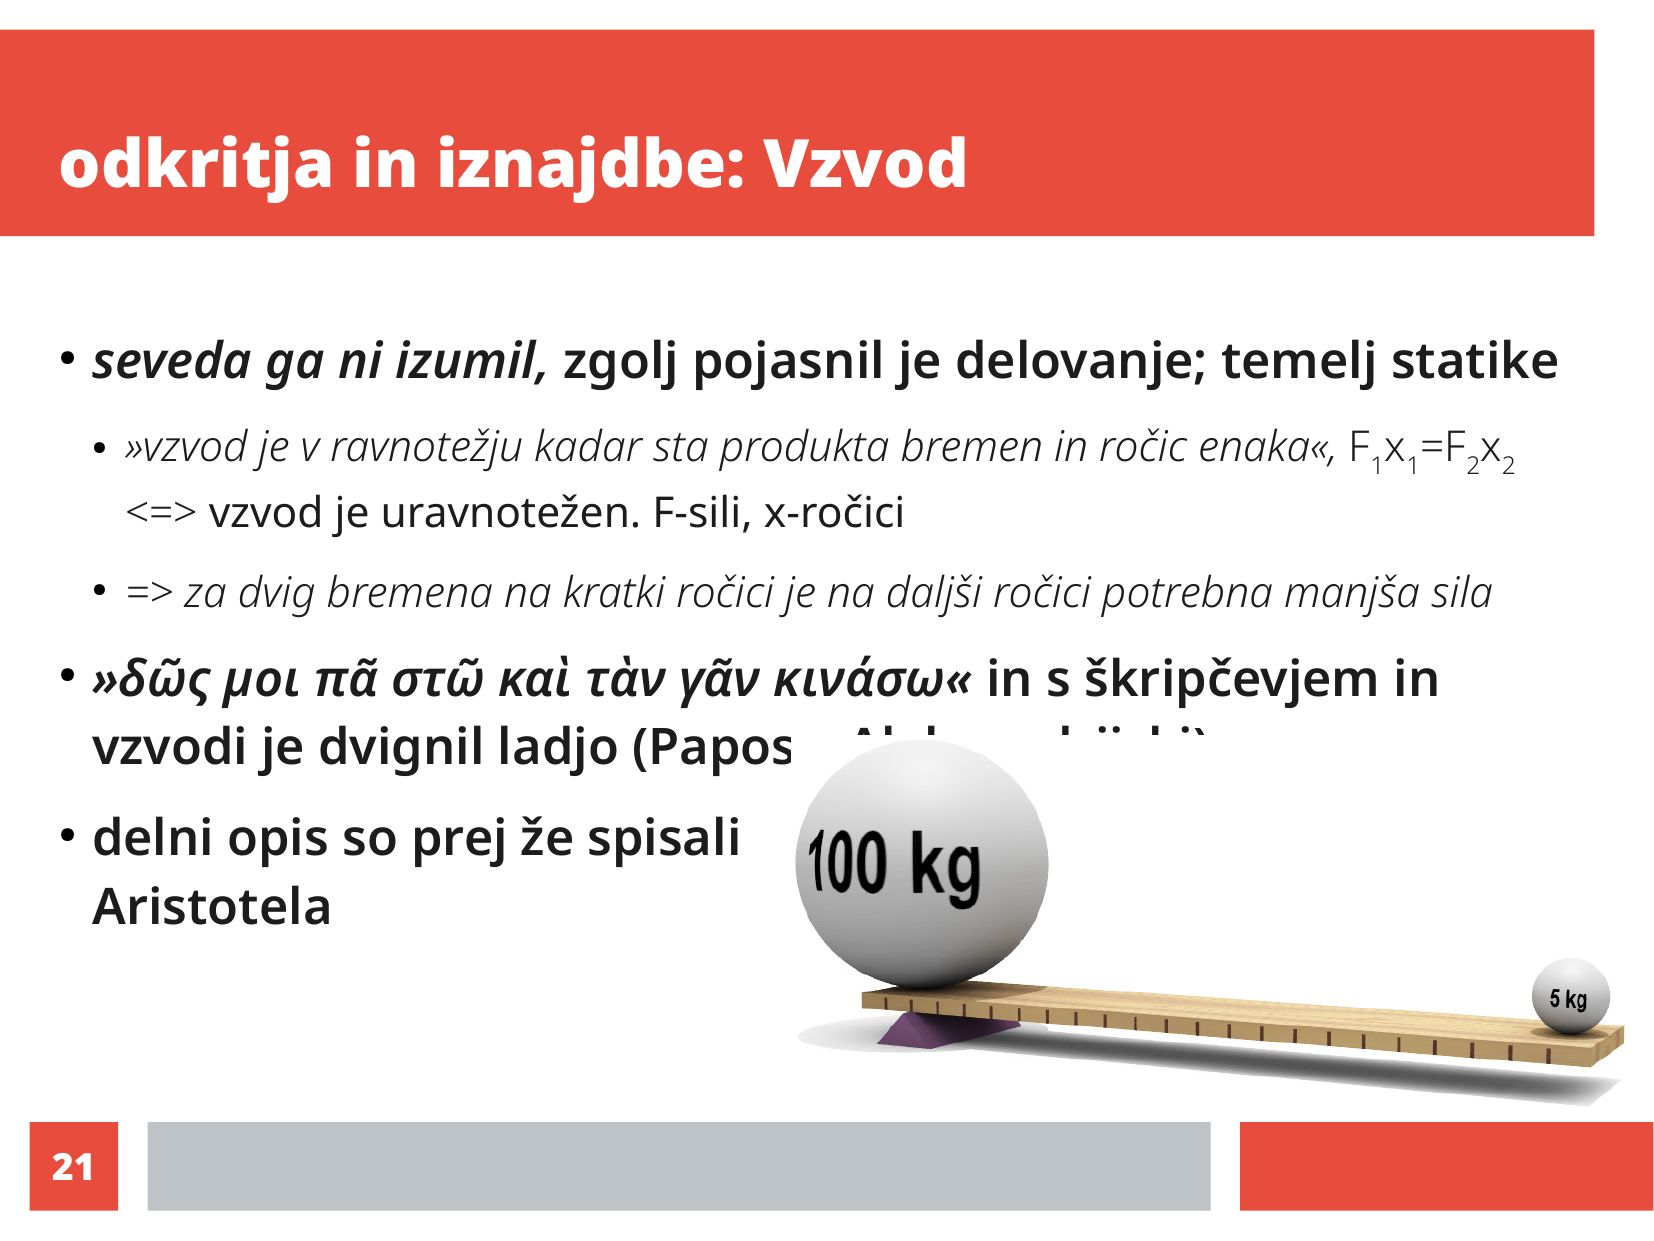

# odkritja in iznajdbe: Vzvod
seveda ga ni izumil, zgolj pojasnil je delovanje; temelj statike
»vzvod je v ravnotežju kadar sta produkta bremen in ročic enaka«, F1x1=F2x2 <=> vzvod je uravnotežen. F-sili, x-ročici
=> za dvig bremena na kratki ročici je na daljši ročici potrebna manjša sila
»δῶς μοι πᾶ στῶ καὶ τὰν γᾶν κινάσω« in s škripčevjem in vzvodi je dvignil ladjo (Papos							Aleksandrijski)
delni opis so prej že spisali					peripatetiki, učenci Aristotela
21